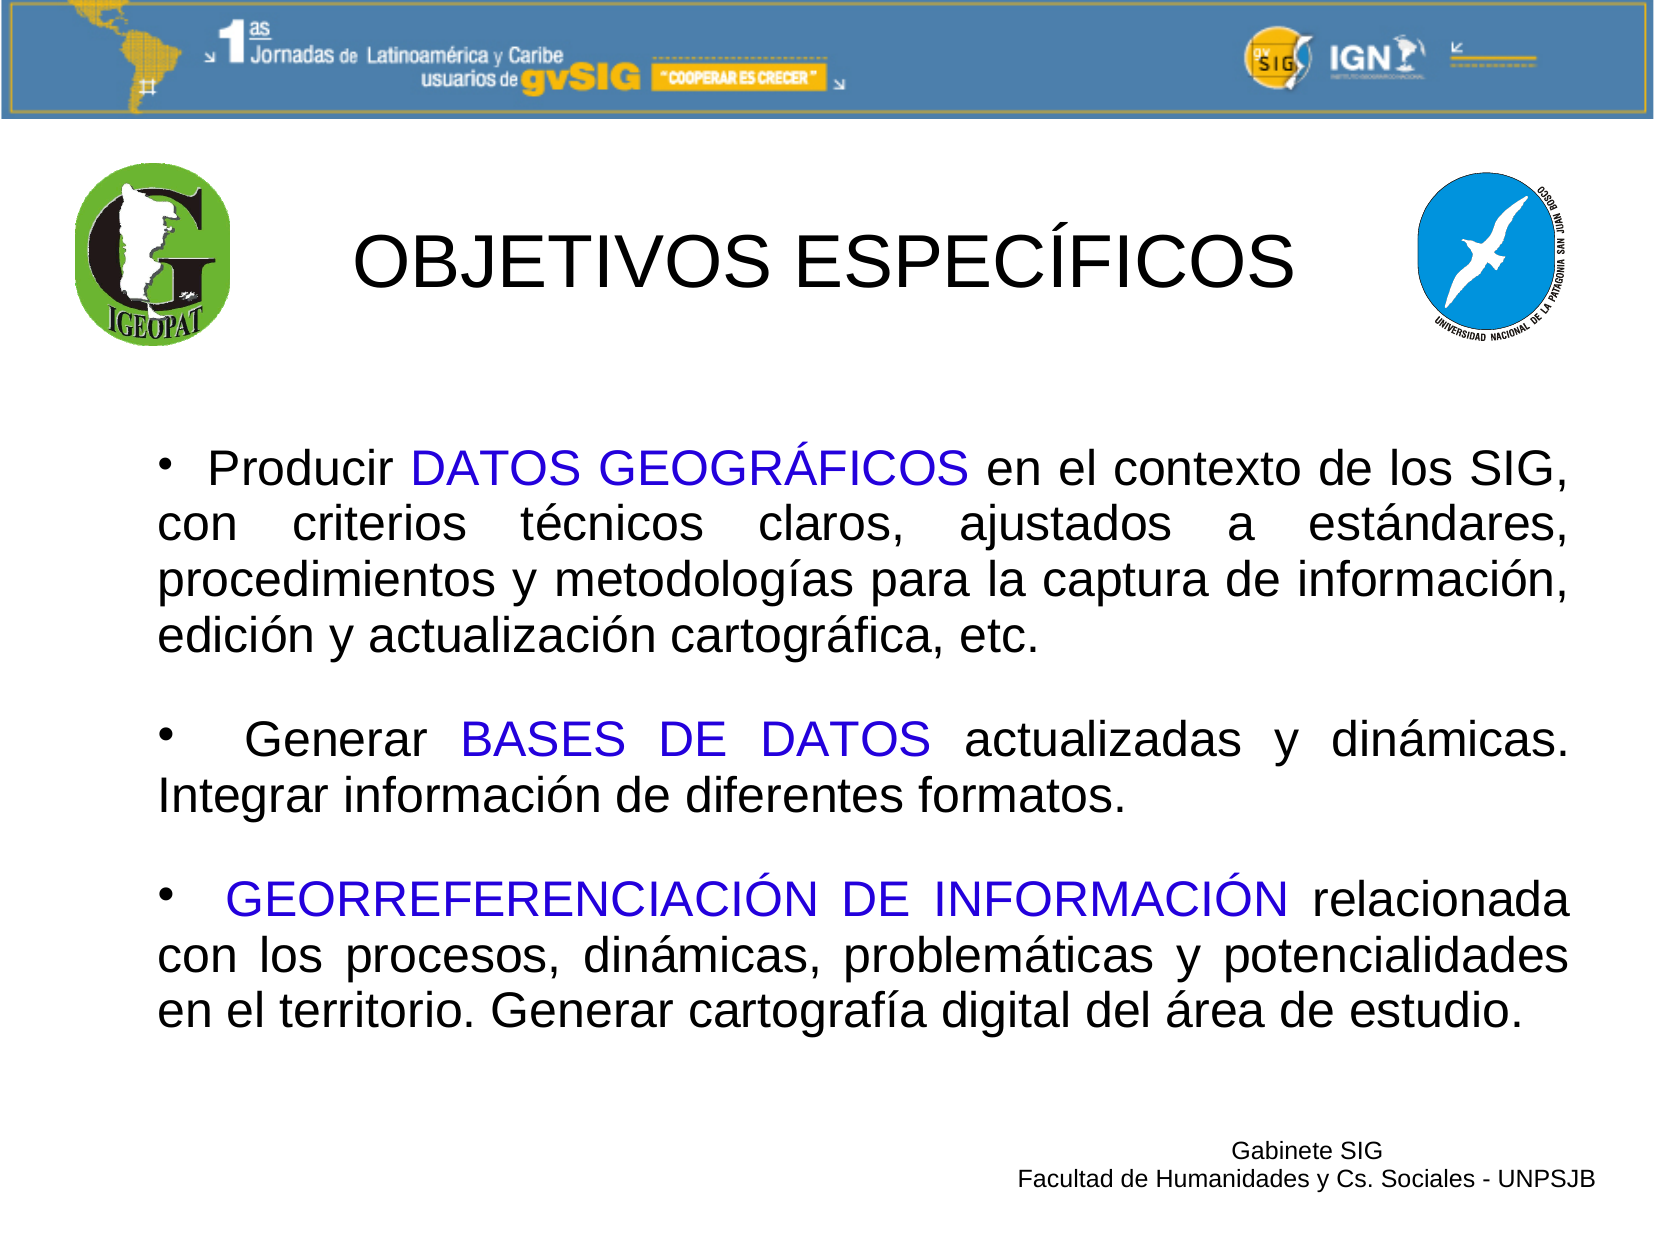

# OBJETIVOS ESPECÍFICOS
 Producir DATOS GEOGRÁFICOS en el contexto de los SIG, con criterios técnicos claros, ajustados a estándares, procedimientos y metodologías para la captura de información, edición y actualización cartográfica, etc.
 Generar BASES DE DATOS actualizadas y dinámicas. Integrar información de diferentes formatos.
 GEORREFERENCIACIÓN DE INFORMACIÓN relacionada con los procesos, dinámicas, problemáticas y potencialidades en el territorio. Generar cartografía digital del área de estudio.
Gabinete SIG
Facultad de Humanidades y Cs. Sociales - UNPSJB